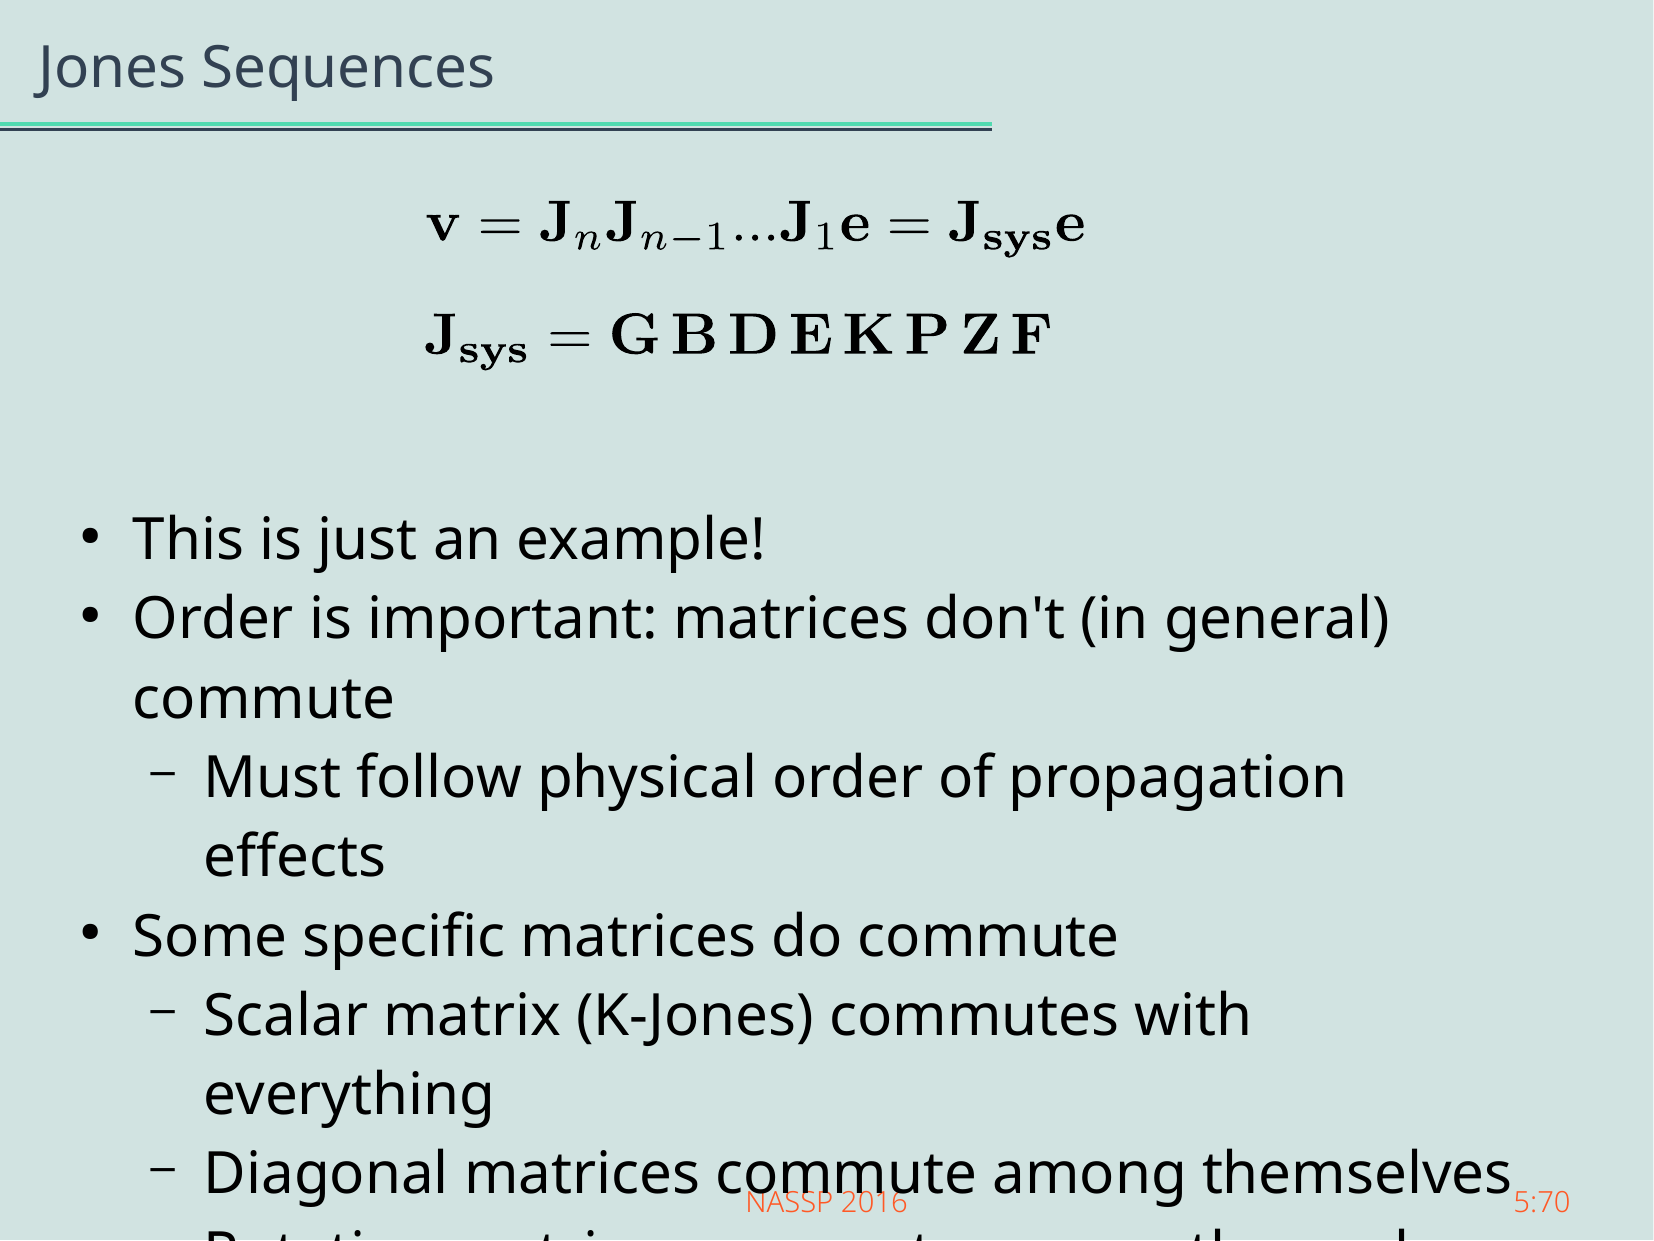

Jones Sequences
This is just an example!
Order is important: matrices don't (in general) commute
Must follow physical order of propagation effects
Some specific matrices do commute
Scalar matrix (K-Jones) commutes with everything
Diagonal matrices commute among themselves
Rotation matrices commute among themselves
NASSP 2016
5